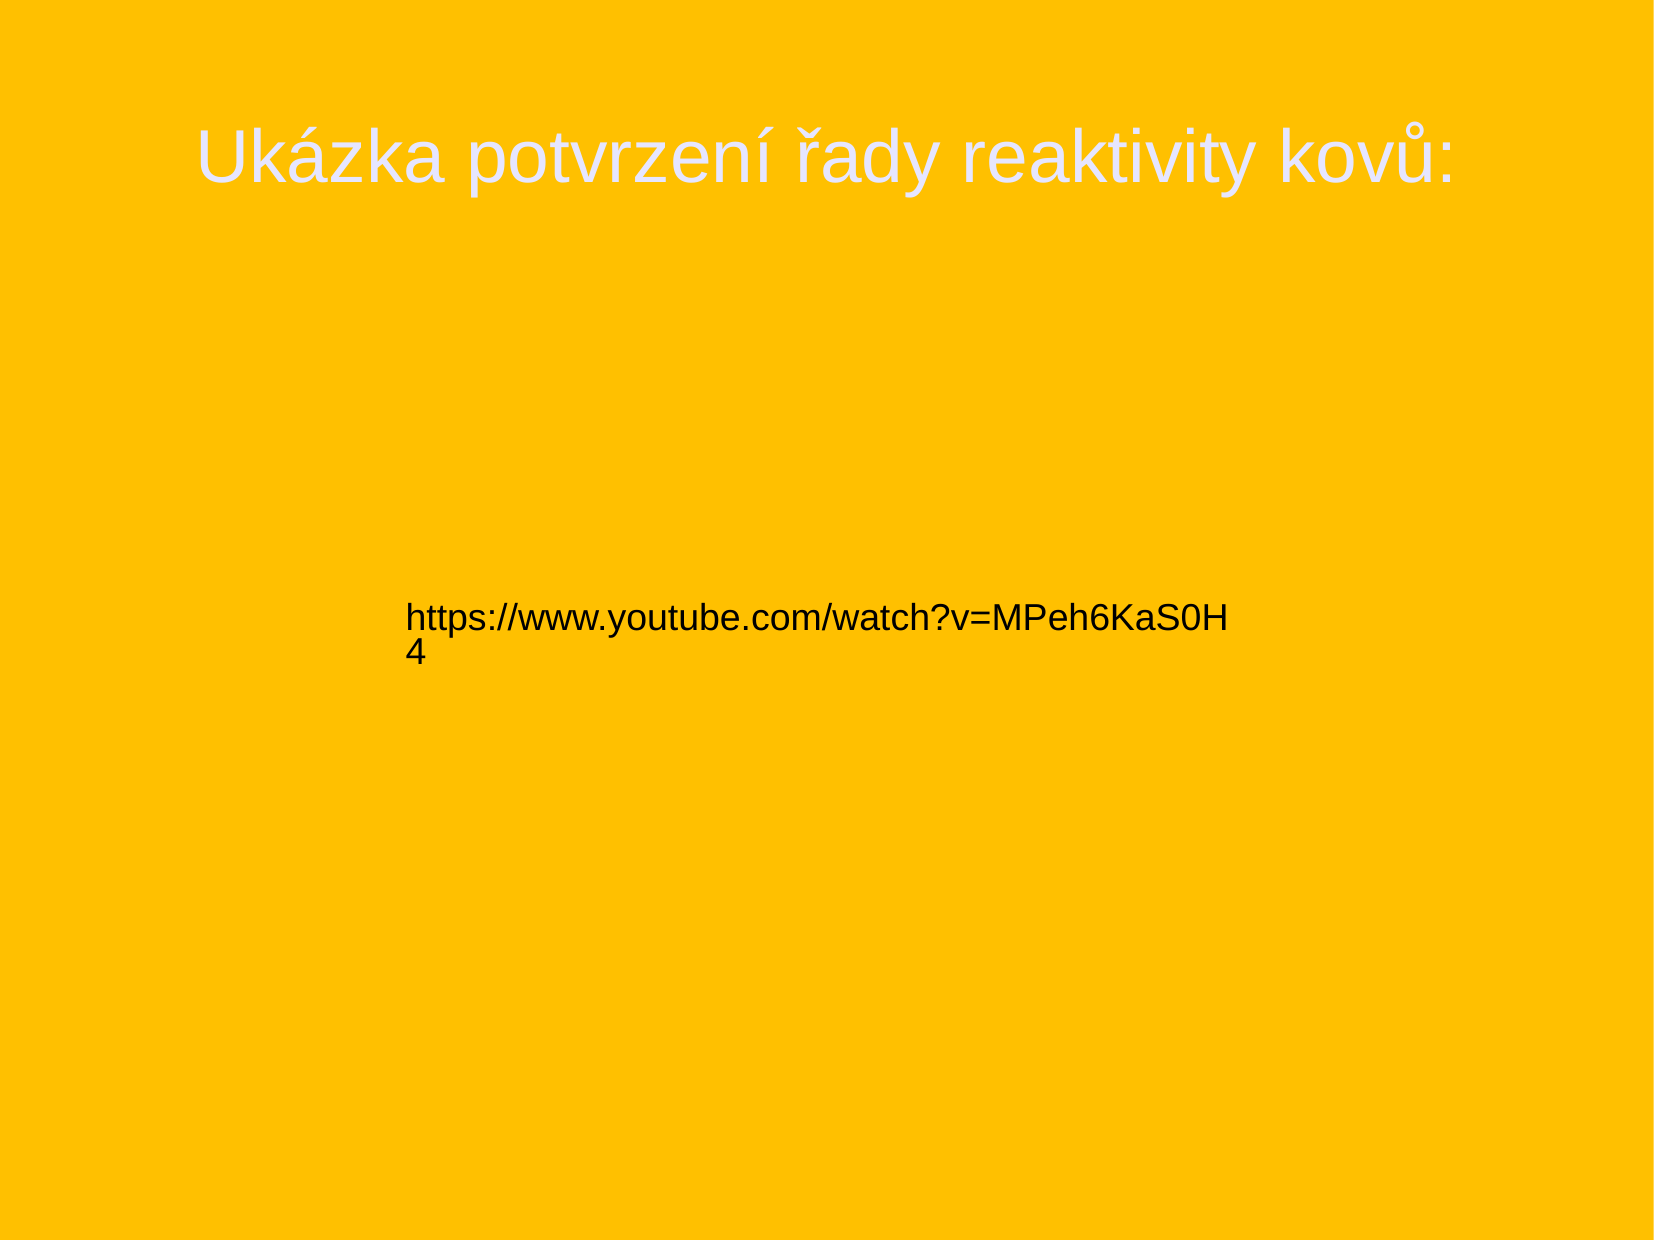

# Ukázka potvrzení řady reaktivity kovů:
https://www.youtube.com/watch?v=MPeh6KaS0H4